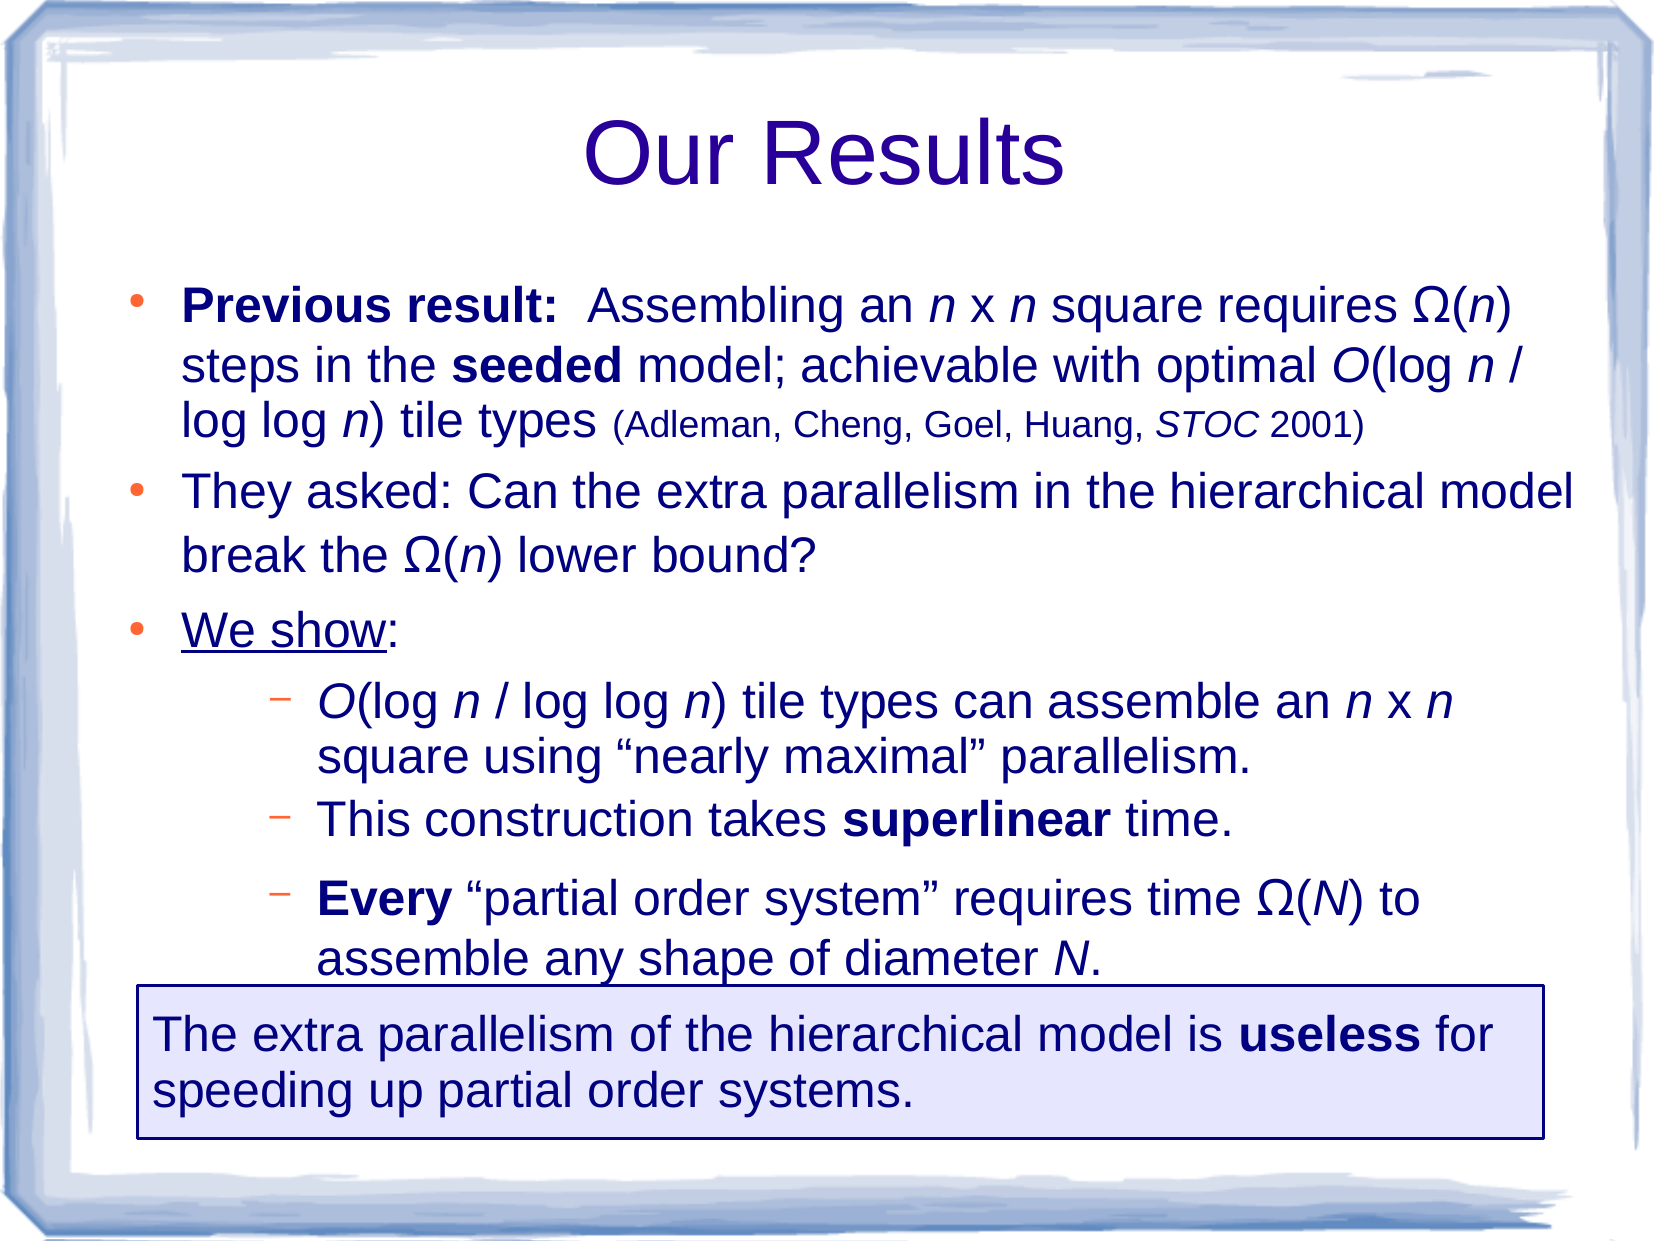

# Our Results
Previous result: Assembling an n x n square requires Ω(n) steps in the seeded model; achievable with optimal O(log n / log log n) tile types (Adleman, Cheng, Goel, Huang, STOC 2001)
They asked: Can the extra parallelism in the hierarchical model break the Ω(n) lower bound?
We show:
O(log n / log log n) tile types can assemble an n x n square using “nearly maximal” parallelism.
This construction takes superlinear time.
Every “partial order system” requires time Ω(N) to assemble any shape of diameter N.
The extra parallelism of the hierarchical model is useless for speeding up partial order systems.